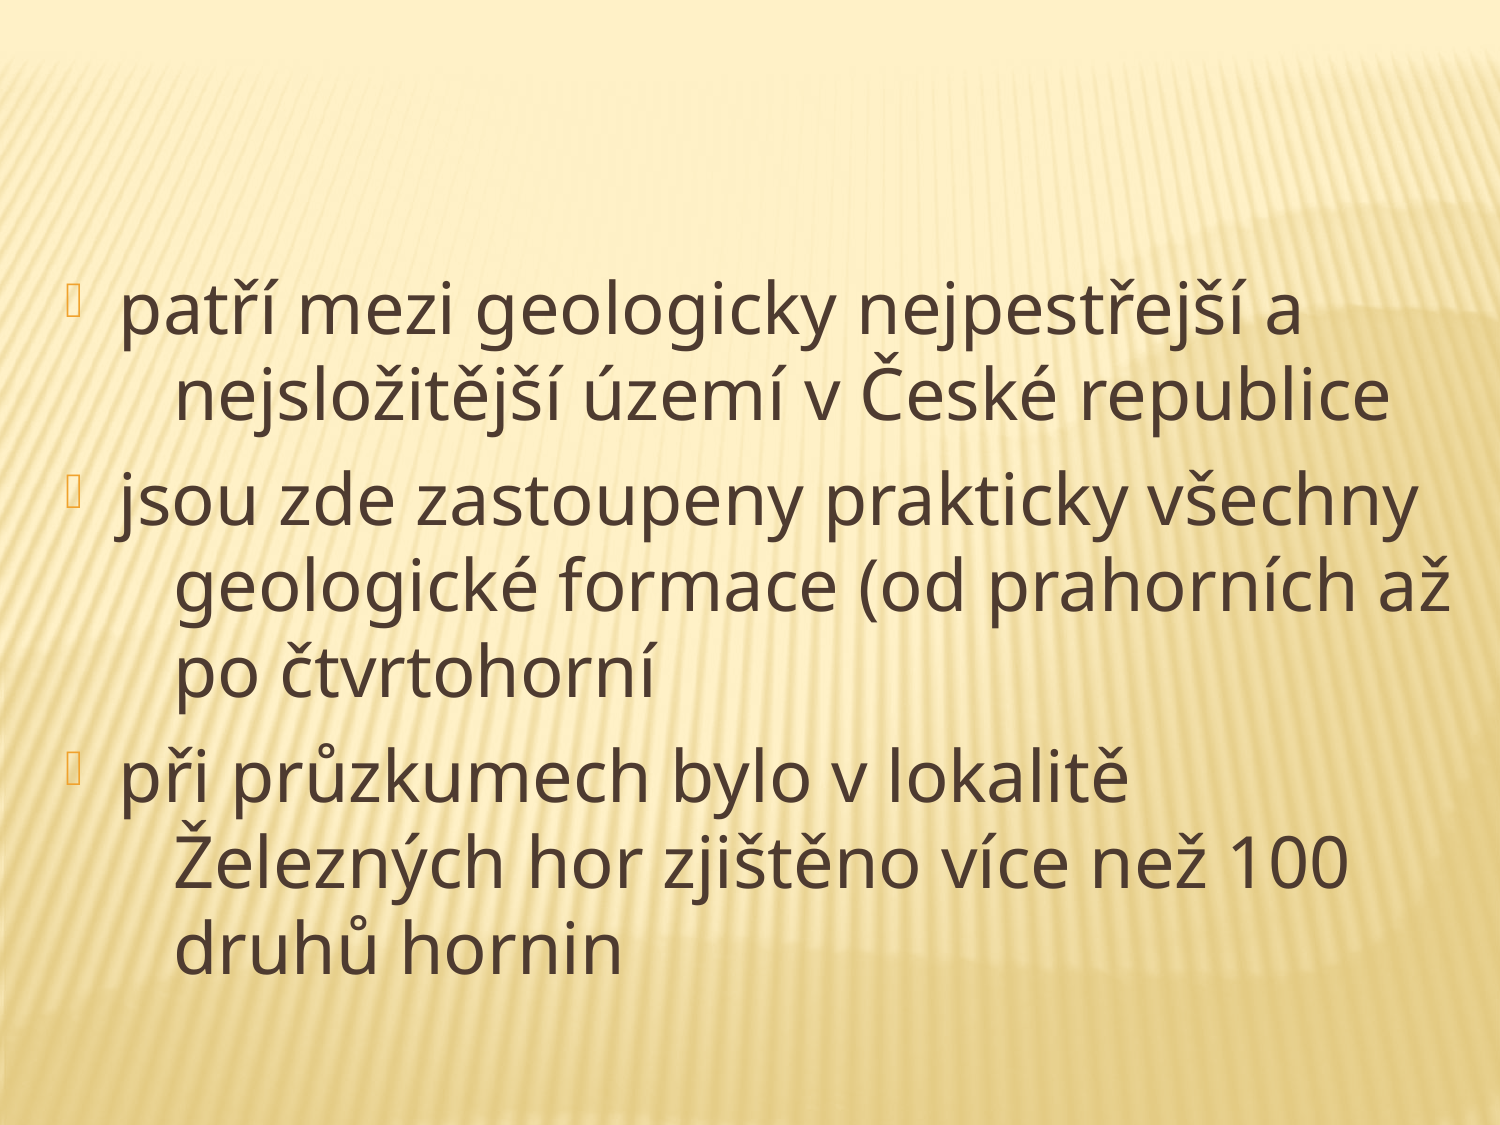

# patří mezi geologicky nejpestřejší a nejsložitější území v České republice
jsou zde zastoupeny prakticky všechny geologické formace (od prahorních až po čtvrtohorní
při průzkumech bylo v lokalitě Železných hor zjištěno více než 100 druhů hornin